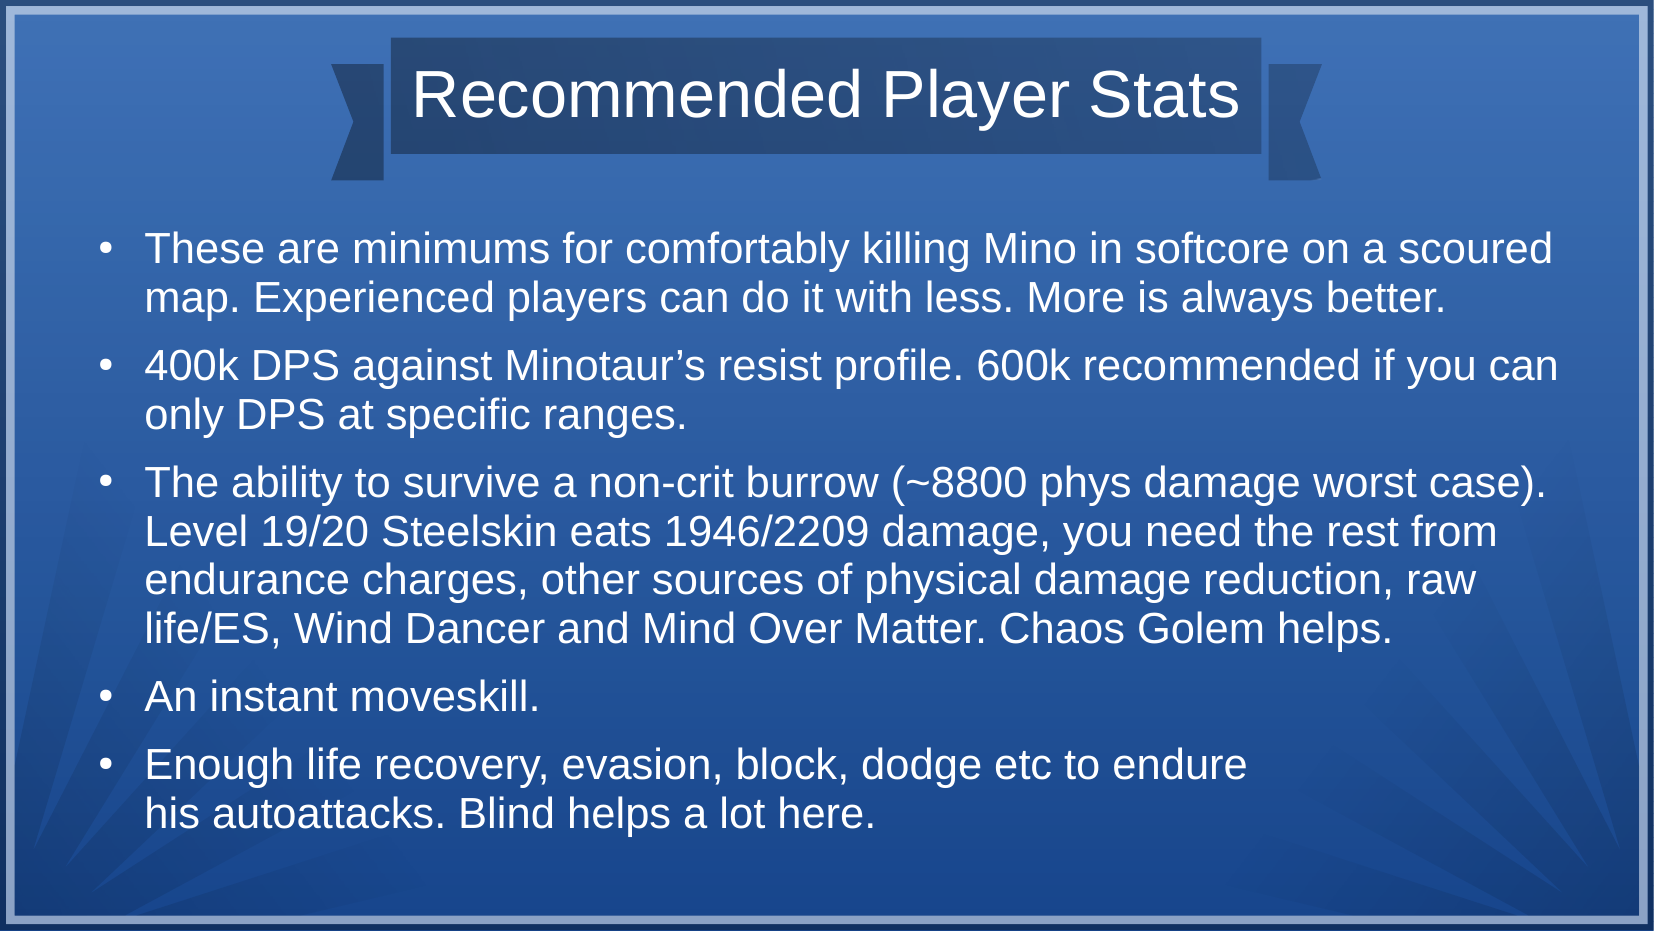

# Recommended Player Stats
These are minimums for comfortably killing Mino in softcore on a scoured map. Experienced players can do it with less. More is always better.
400k DPS against Minotaur’s resist profile. 600k recommended if you can only DPS at specific ranges.
The ability to survive a non-crit burrow (~8800 phys damage worst case). Level 19/20 Steelskin eats 1946/2209 damage, you need the rest from endurance charges, other sources of physical damage reduction, raw life/ES, Wind Dancer and Mind Over Matter. Chaos Golem helps.
An instant moveskill.
Enough life recovery, evasion, block, dodge etc to endure his autoattacks. Blind helps a lot here.